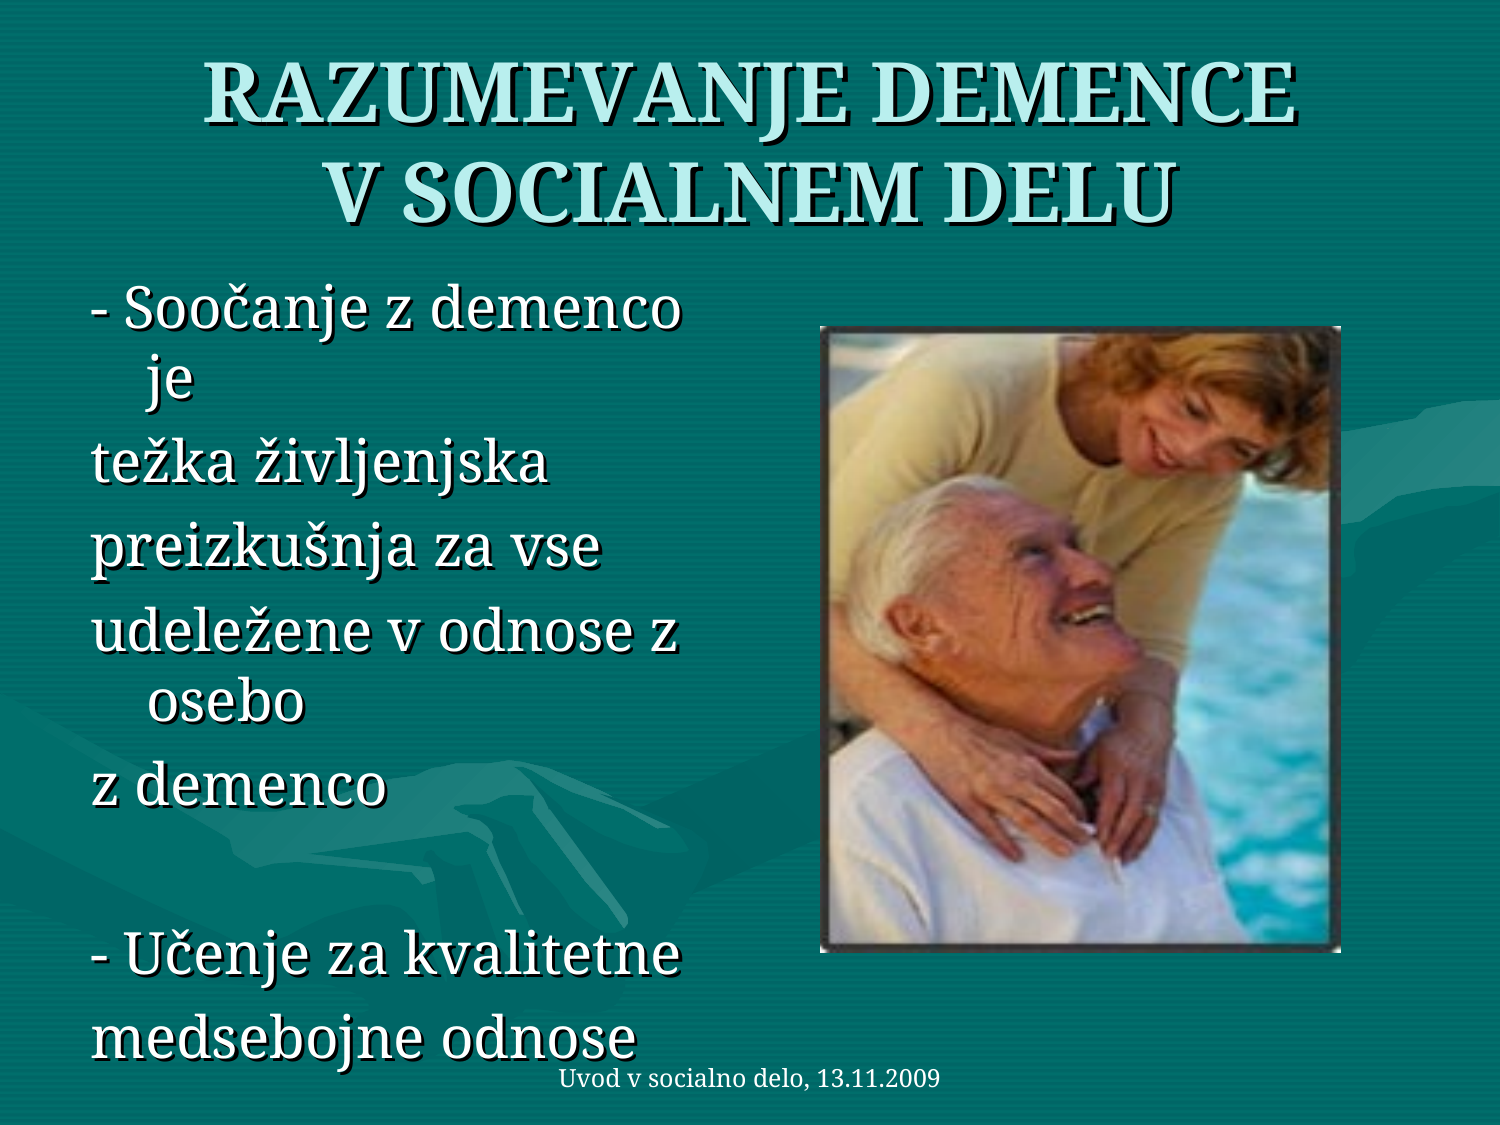

# RAZUMEVANJE DEMENCE V SOCIALNEM DELU
- Soočanje z demenco je
težka življenjska
preizkušnja za vse
udeležene v odnose z osebo
z demenco
- Učenje za kvalitetne
medsebojne odnose
Uvod v socialno delo, 13.11.2009